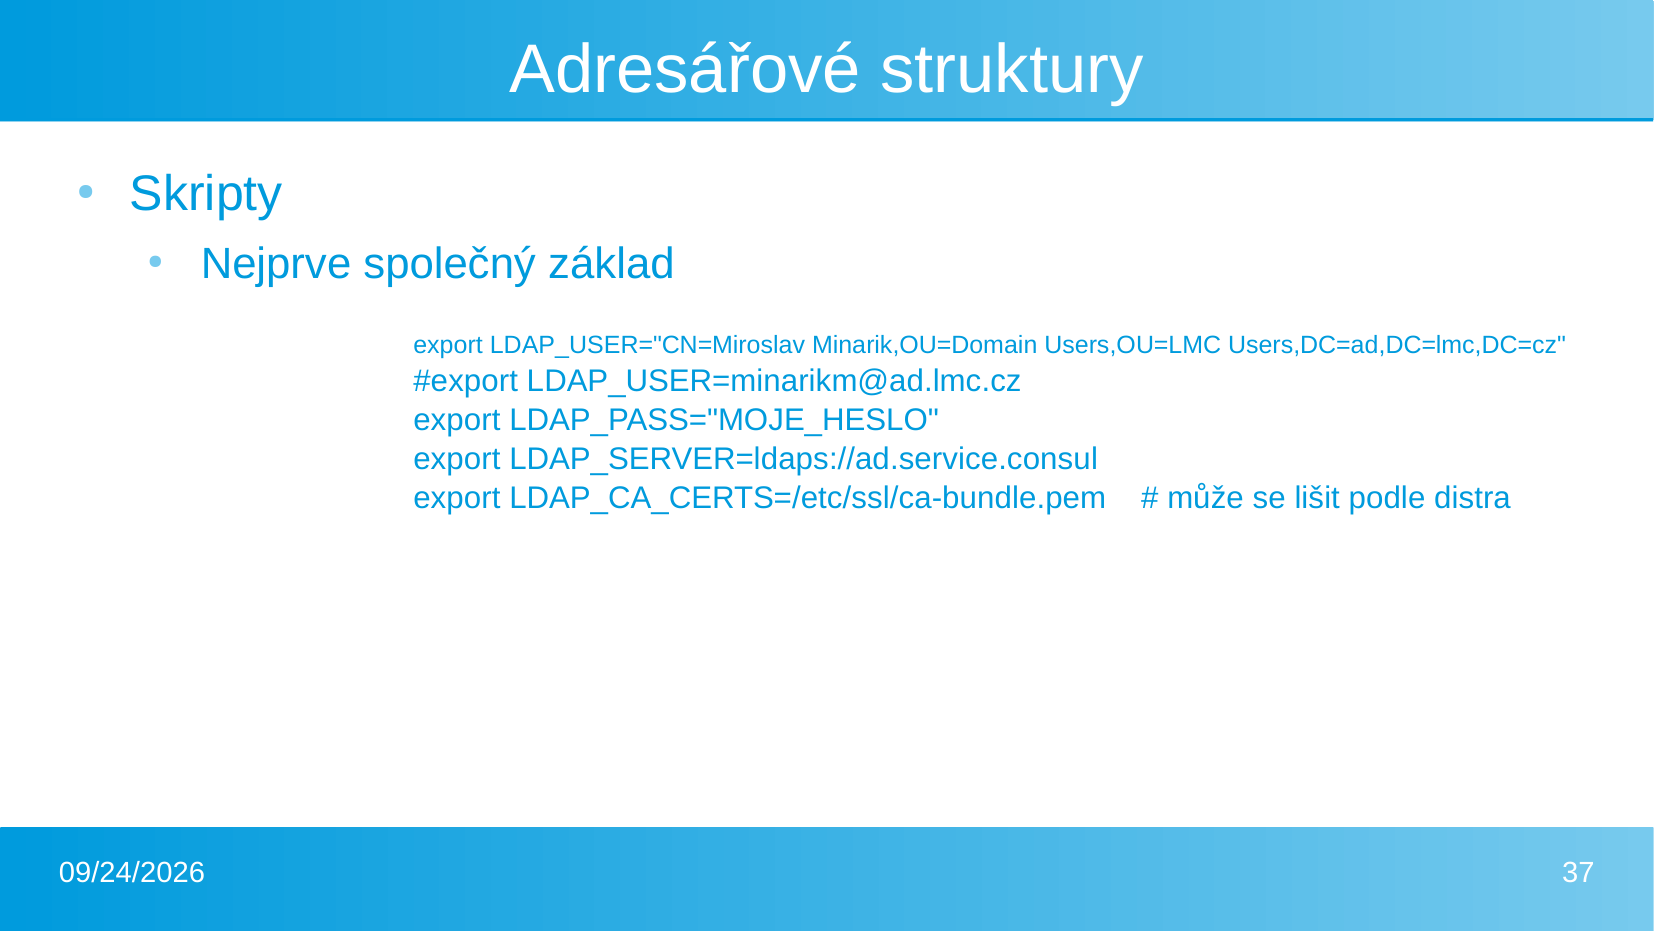

# Adresářové struktury
Skripty
Nejprve společný základ
export LDAP_USER="CN=Miroslav Minarik,OU=Domain Users,OU=LMC Users,DC=ad,DC=lmc,DC=cz"
#export LDAP_USER=minarikm@ad.lmc.cz
export LDAP_PASS="MOJE_HESLO"
export LDAP_SERVER=ldaps://ad.service.consul
export LDAP_CA_CERTS=/etc/ssl/ca-bundle.pem # může se lišit podle distra
37